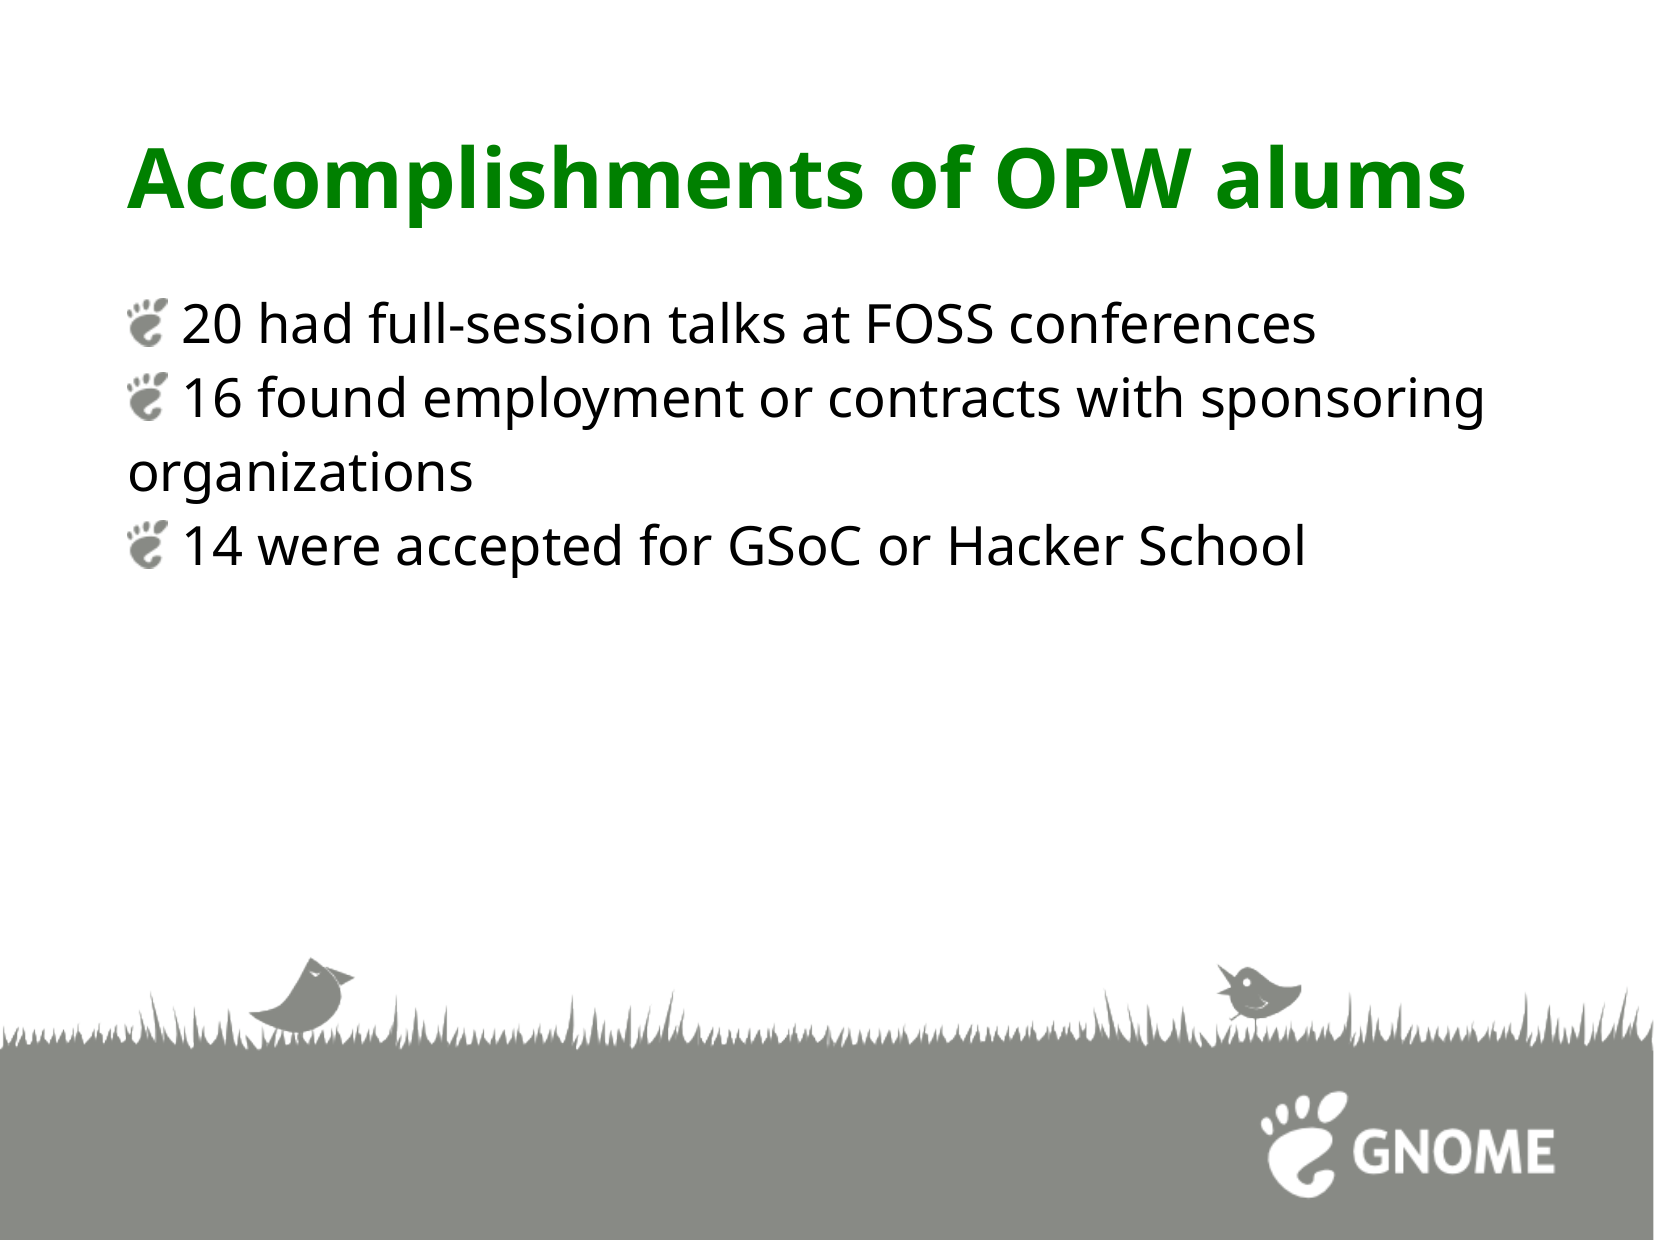

Accomplishments of OPW alums
 20 had full-session talks at FOSS conferences
 16 found employment or contracts with sponsoring organizations
 14 were accepted for GSoC or Hacker School